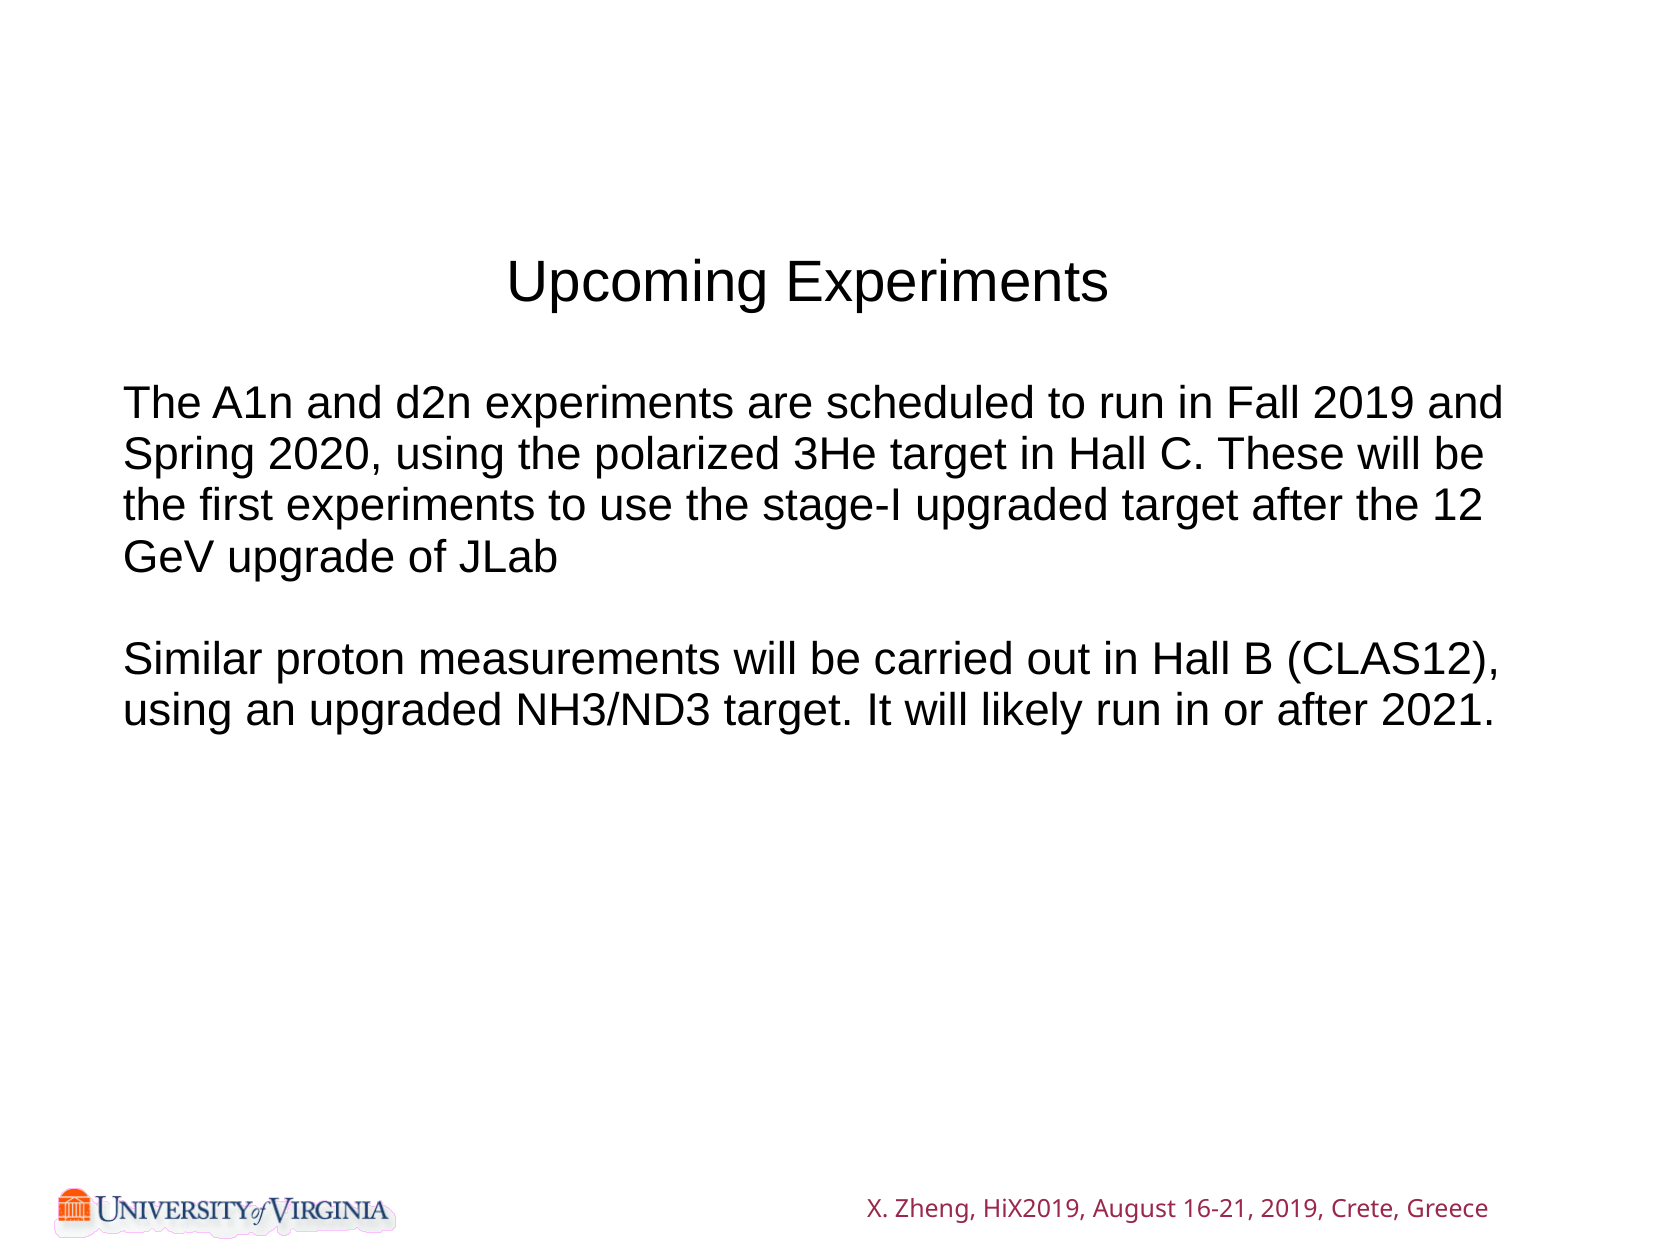

Upcoming Experiments
The A1n and d2n experiments are scheduled to run in Fall 2019 and Spring 2020, using the polarized 3He target in Hall C. These will be the first experiments to use the stage-I upgraded target after the 12 GeV upgrade of JLab
Similar proton measurements will be carried out in Hall B (CLAS12), using an upgraded NH3/ND3 target. It will likely run in or after 2021.